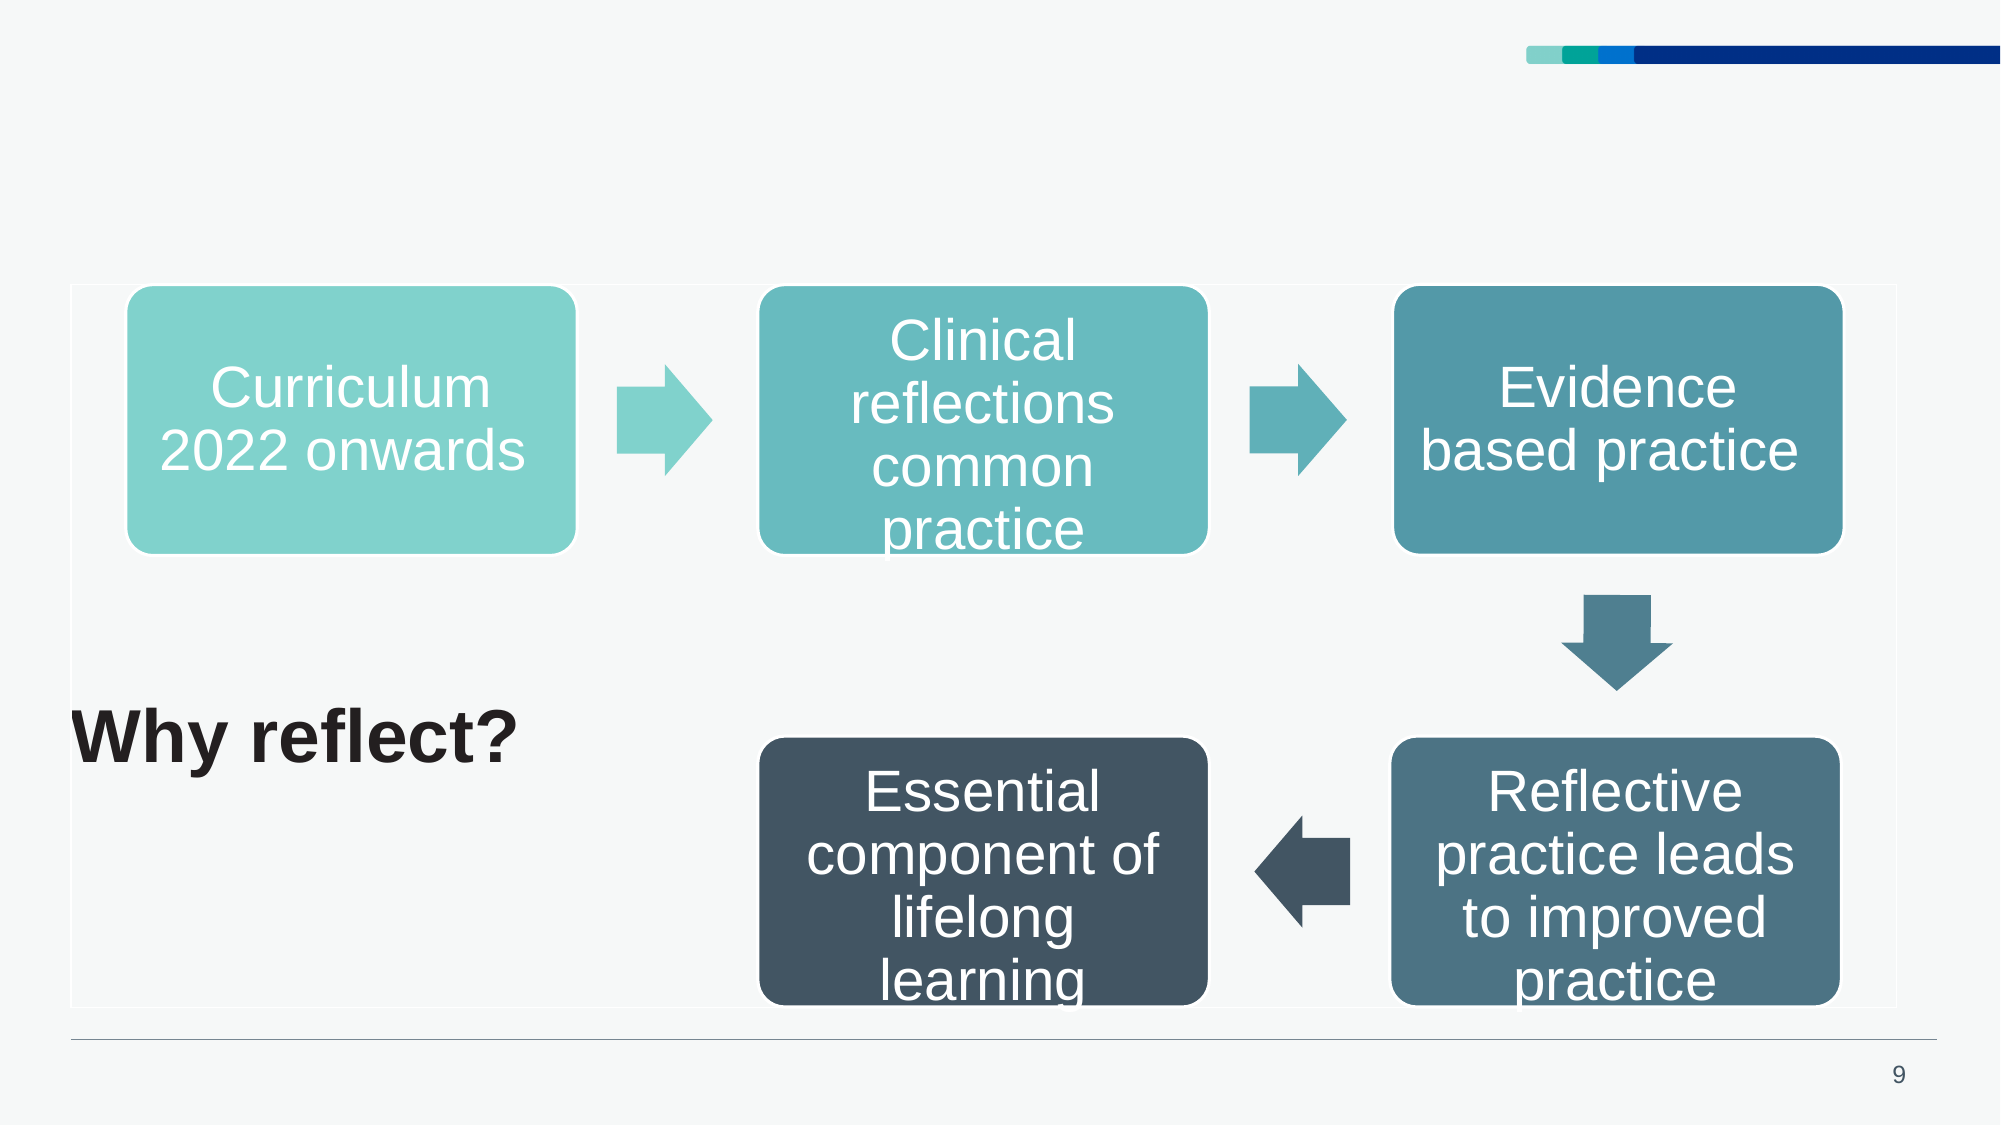

Evidence based practice
Curriculum 2022 onwards
Clinical reflections common practice
Essential component of lifelong learning
Reflective practice leads to improved practice
# Why reflect?